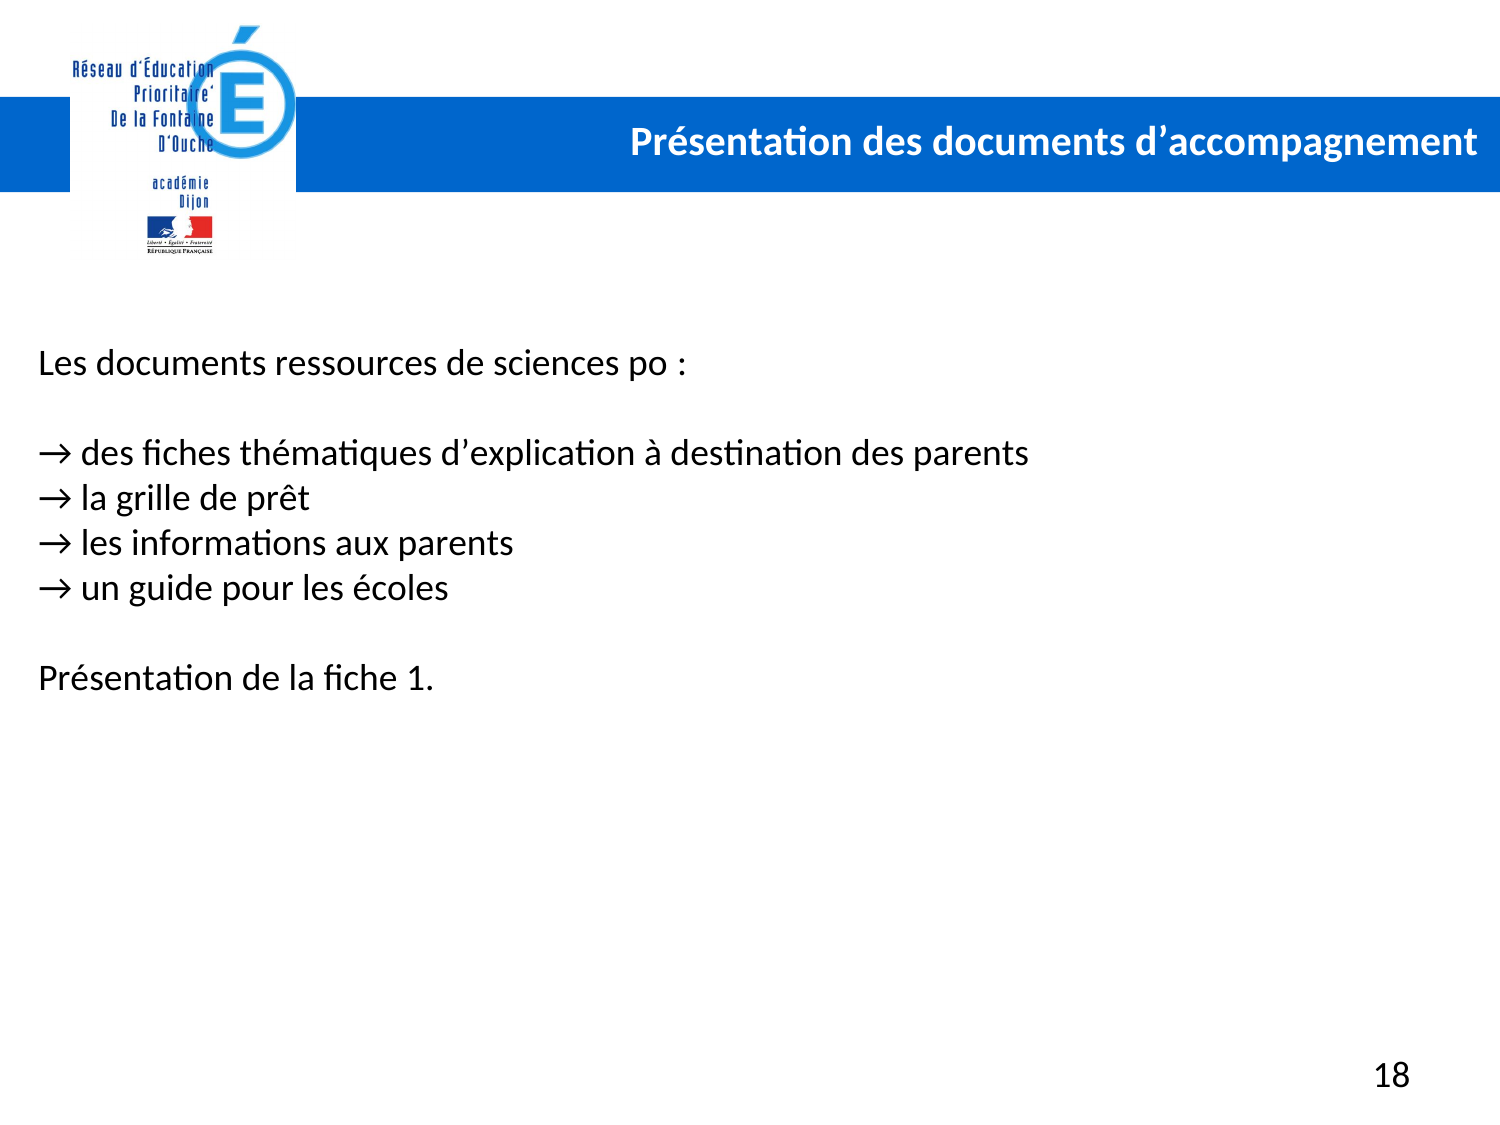

Présentation des documents d’accompagnement
Les documents ressources de sciences po :
→ des fiches thématiques d’explication à destination des parents
→ la grille de prêt
→ les informations aux parents
→ un guide pour les écoles
Présentation de la fiche 1.